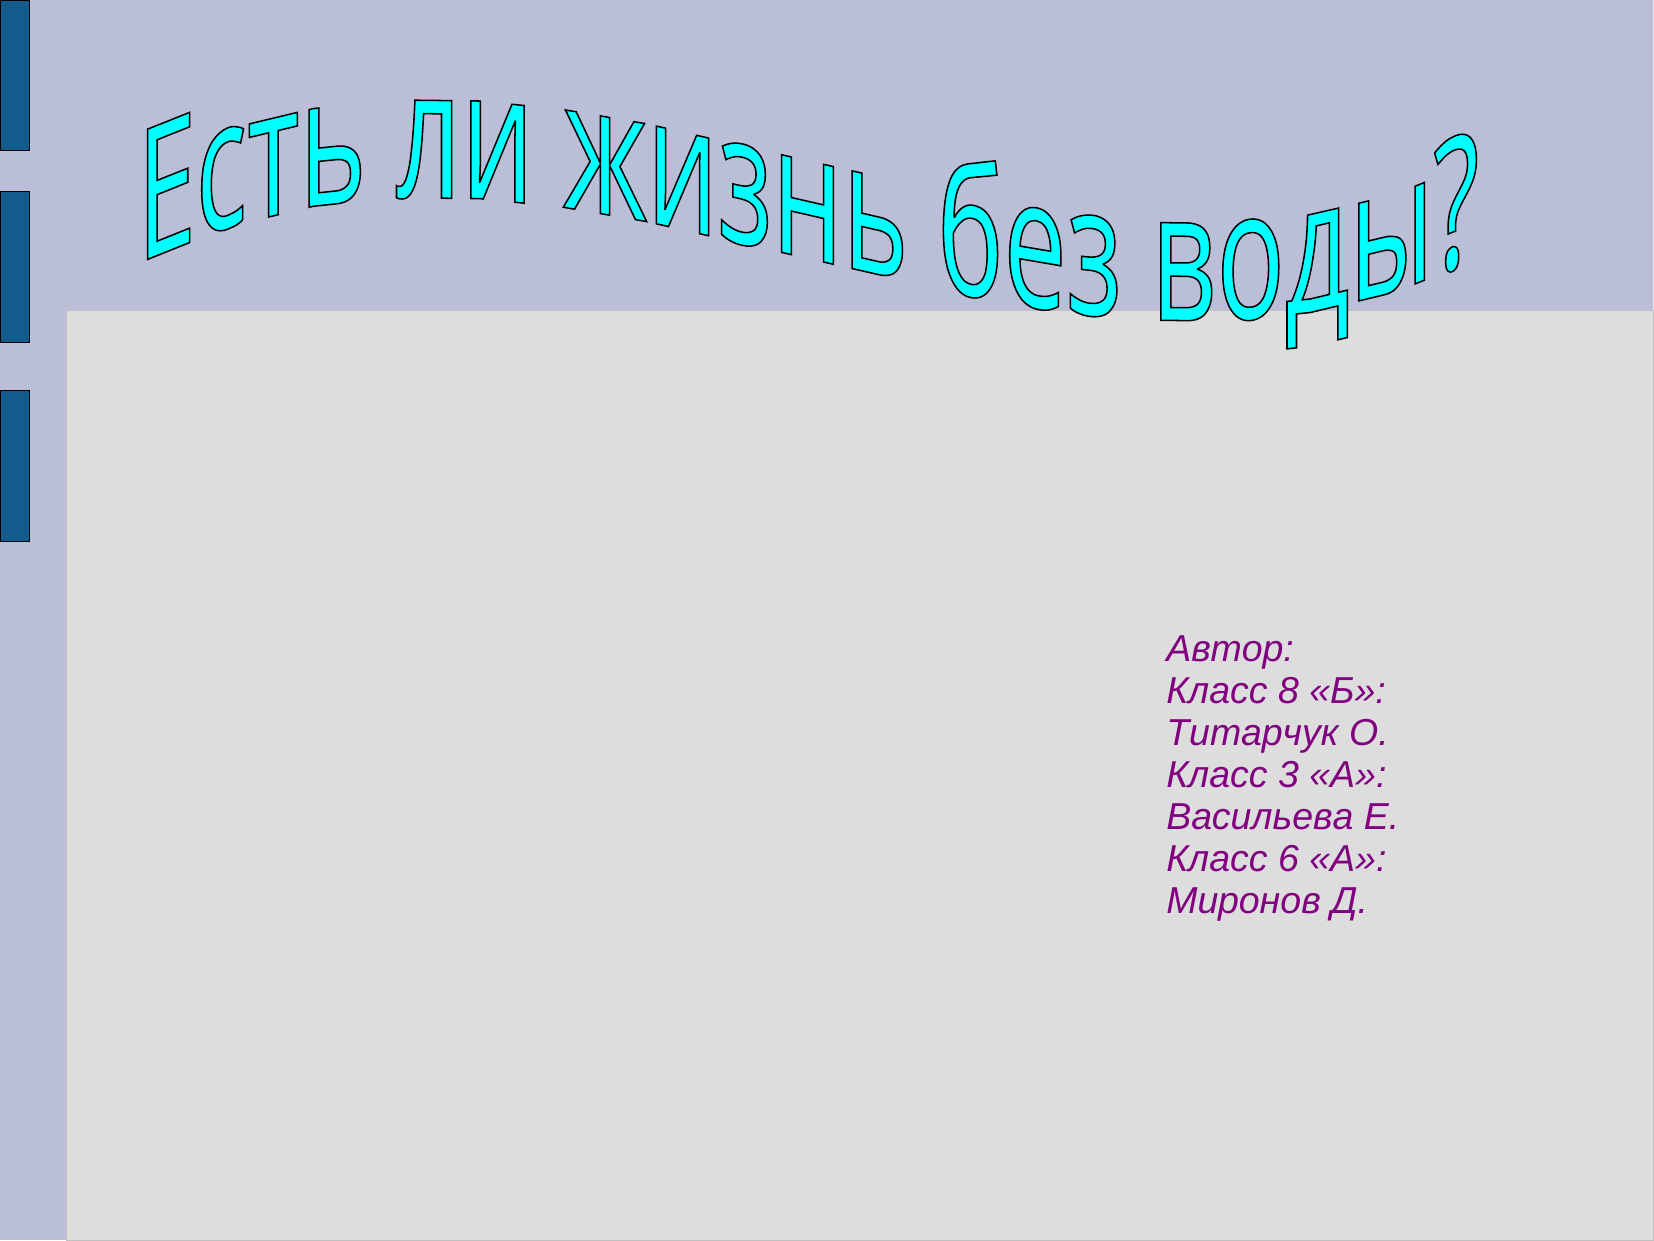

Есть ли жизнь без воды?
Автор:
Класс 8 «Б»:
Титарчук О.
Класс 3 «А»:
Васильева Е.
Класс 6 «А»:
Миронов Д.